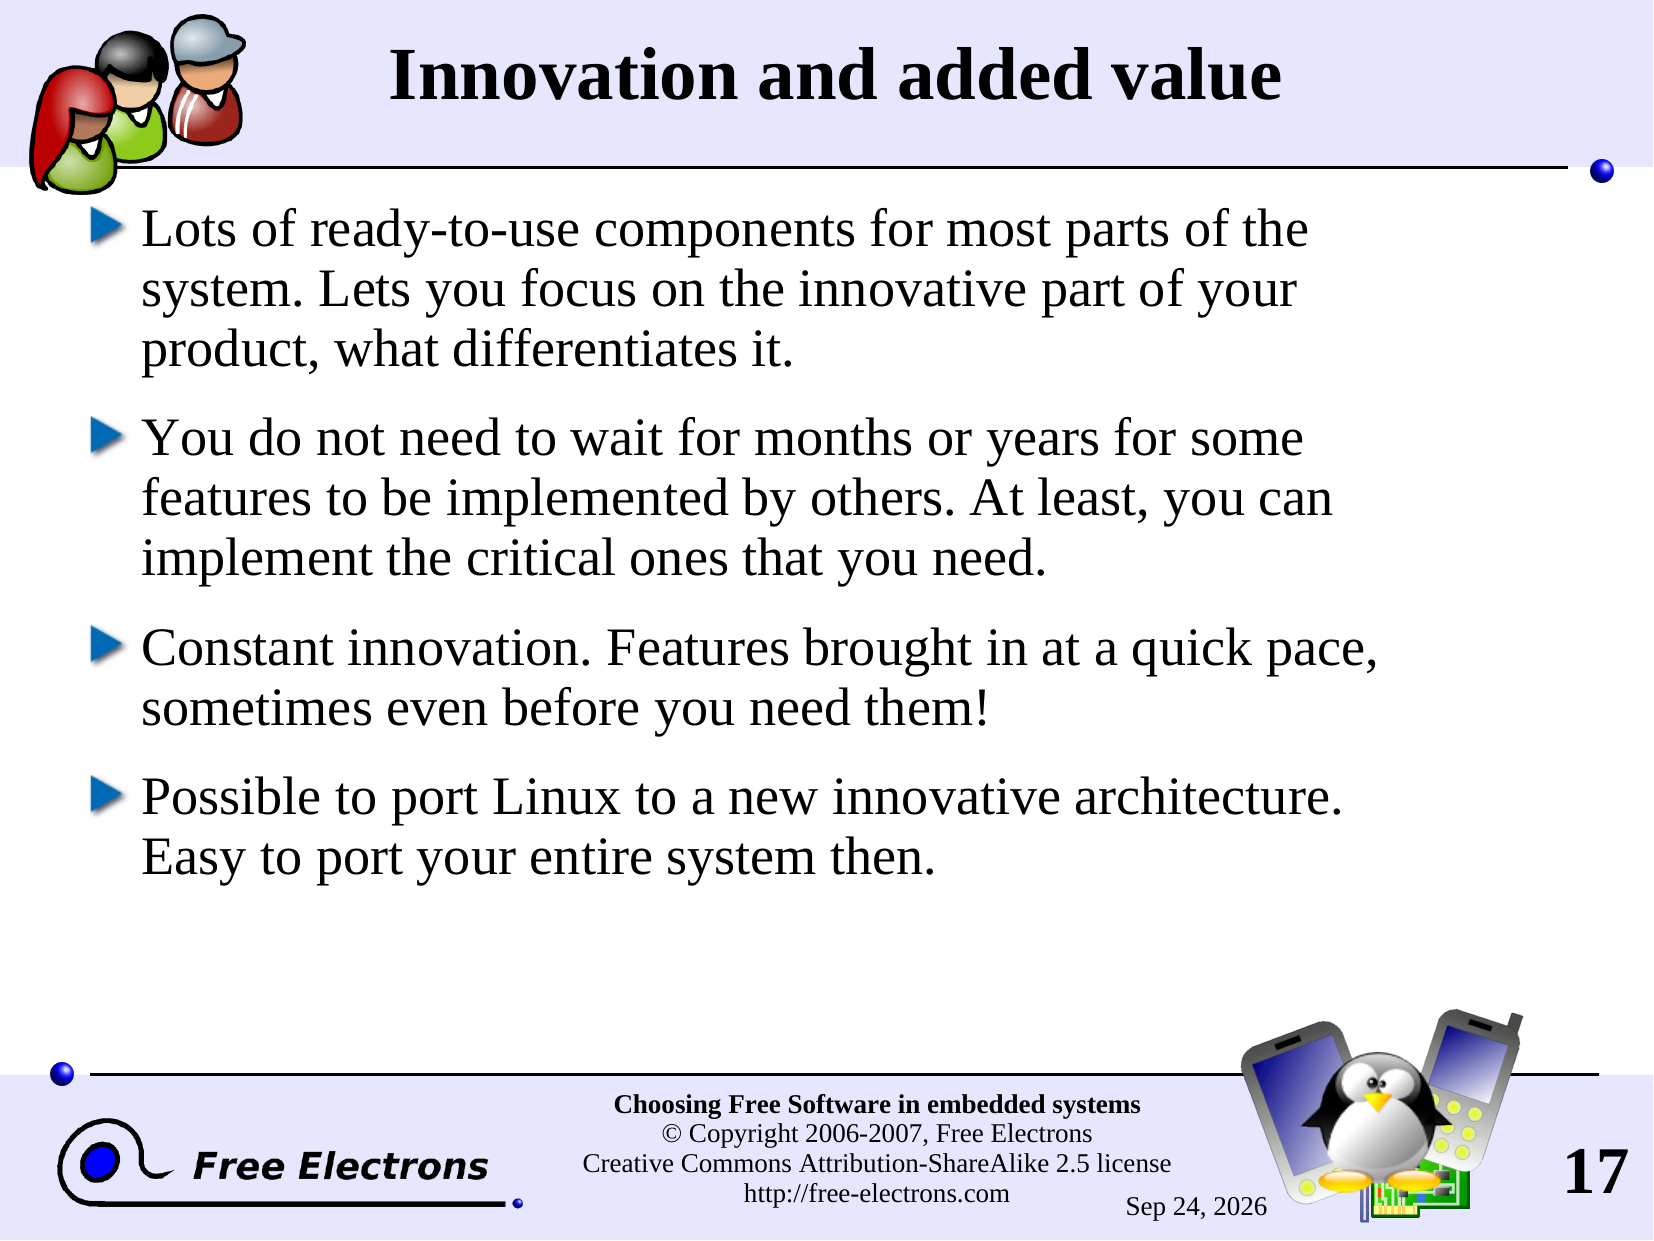

# Innovation and added value
Lots of ready-to-use components for most parts of the system. Lets you focus on the innovative part of your product, what differentiates it.
You do not need to wait for months or years for some features to be implemented by others. At least, you can implement the critical ones that you need.
Constant innovation. Features brought in at a quick pace, sometimes even before you need them!
Possible to port Linux to a new innovative architecture.
Easy to port your entire system then.